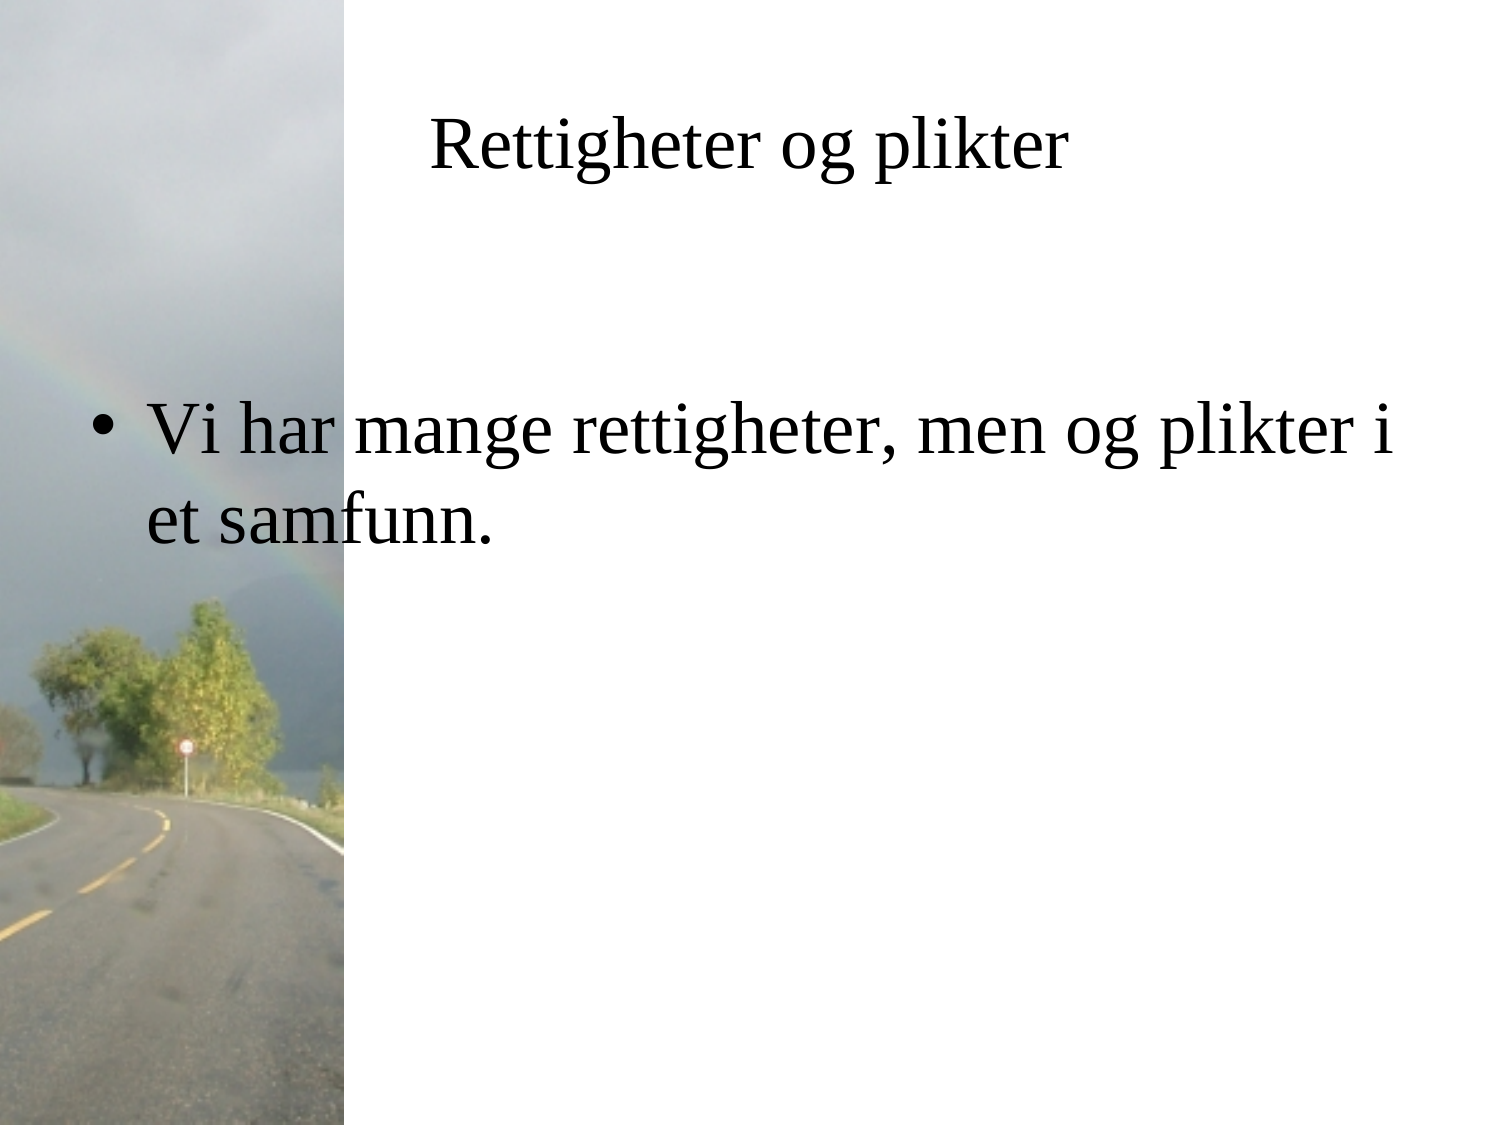

# Rettigheter og plikter
Vi har mange rettigheter, men og plikter i et samfunn.